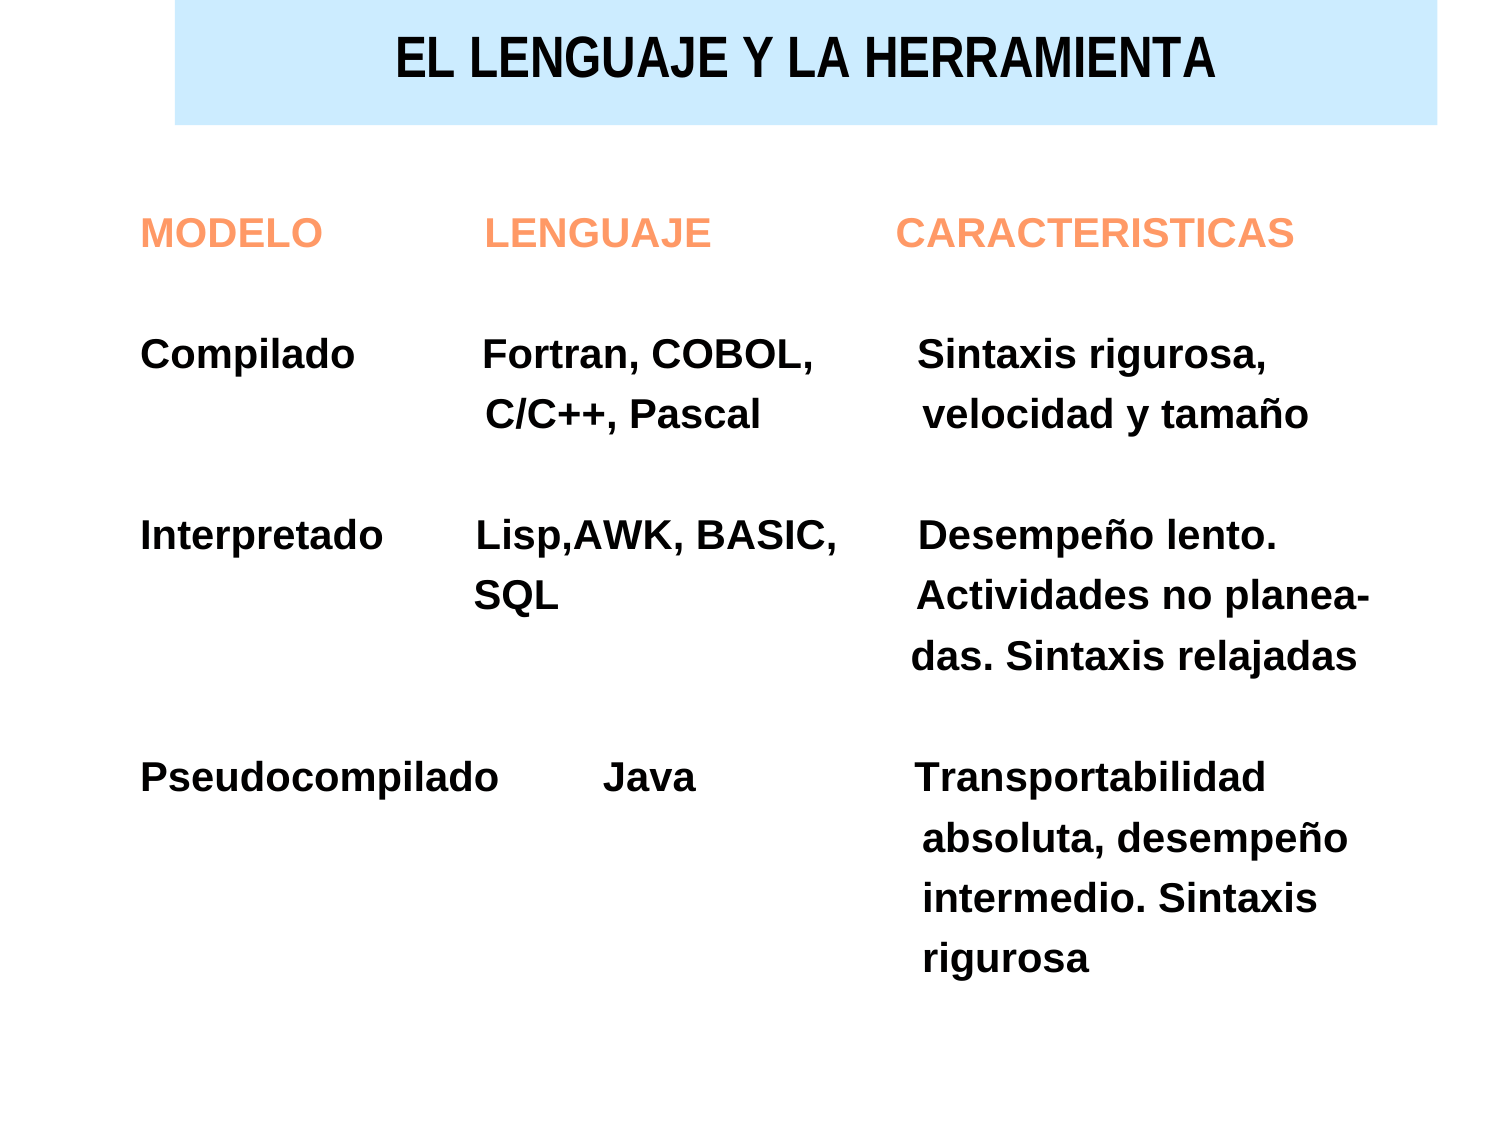

EL LENGUAJE Y LA HERRAMIENTA
# MODELO LENGUAJE CARACTERISTICAS
Compilado Fortran, COBOL, Sintaxis rigurosa,
 C/C++, Pascal velocidad y tamaño
Interpretado Lisp,AWK, BASIC, Desempeño lento.
 SQL Actividades no planea-
 das. Sintaxis relajadas
Pseudocompilado Java Transportabilidad
 absoluta, desempeño
 intermedio. Sintaxis
 rigurosa
Año 2004
38